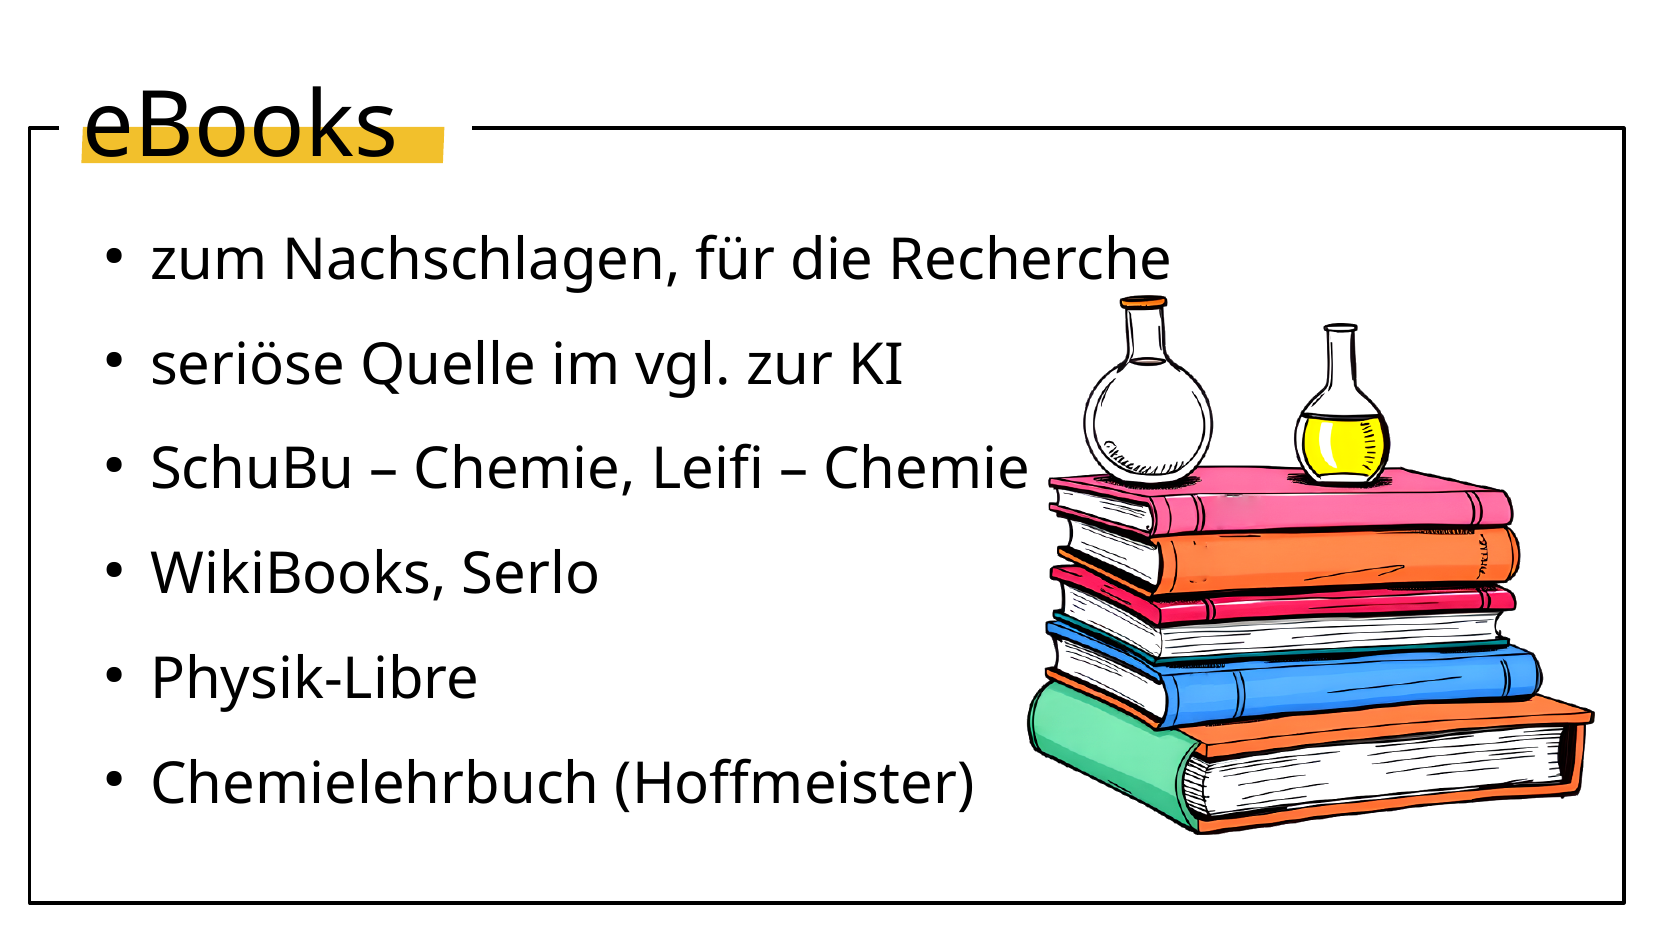

# eBooks
zum Nachschlagen, für die Recherche
seriöse Quelle im vgl. zur KI
SchuBu – Chemie, Leifi – Chemie
WikiBooks, Serlo
Physik-Libre
Chemielehrbuch (Hoffmeister)